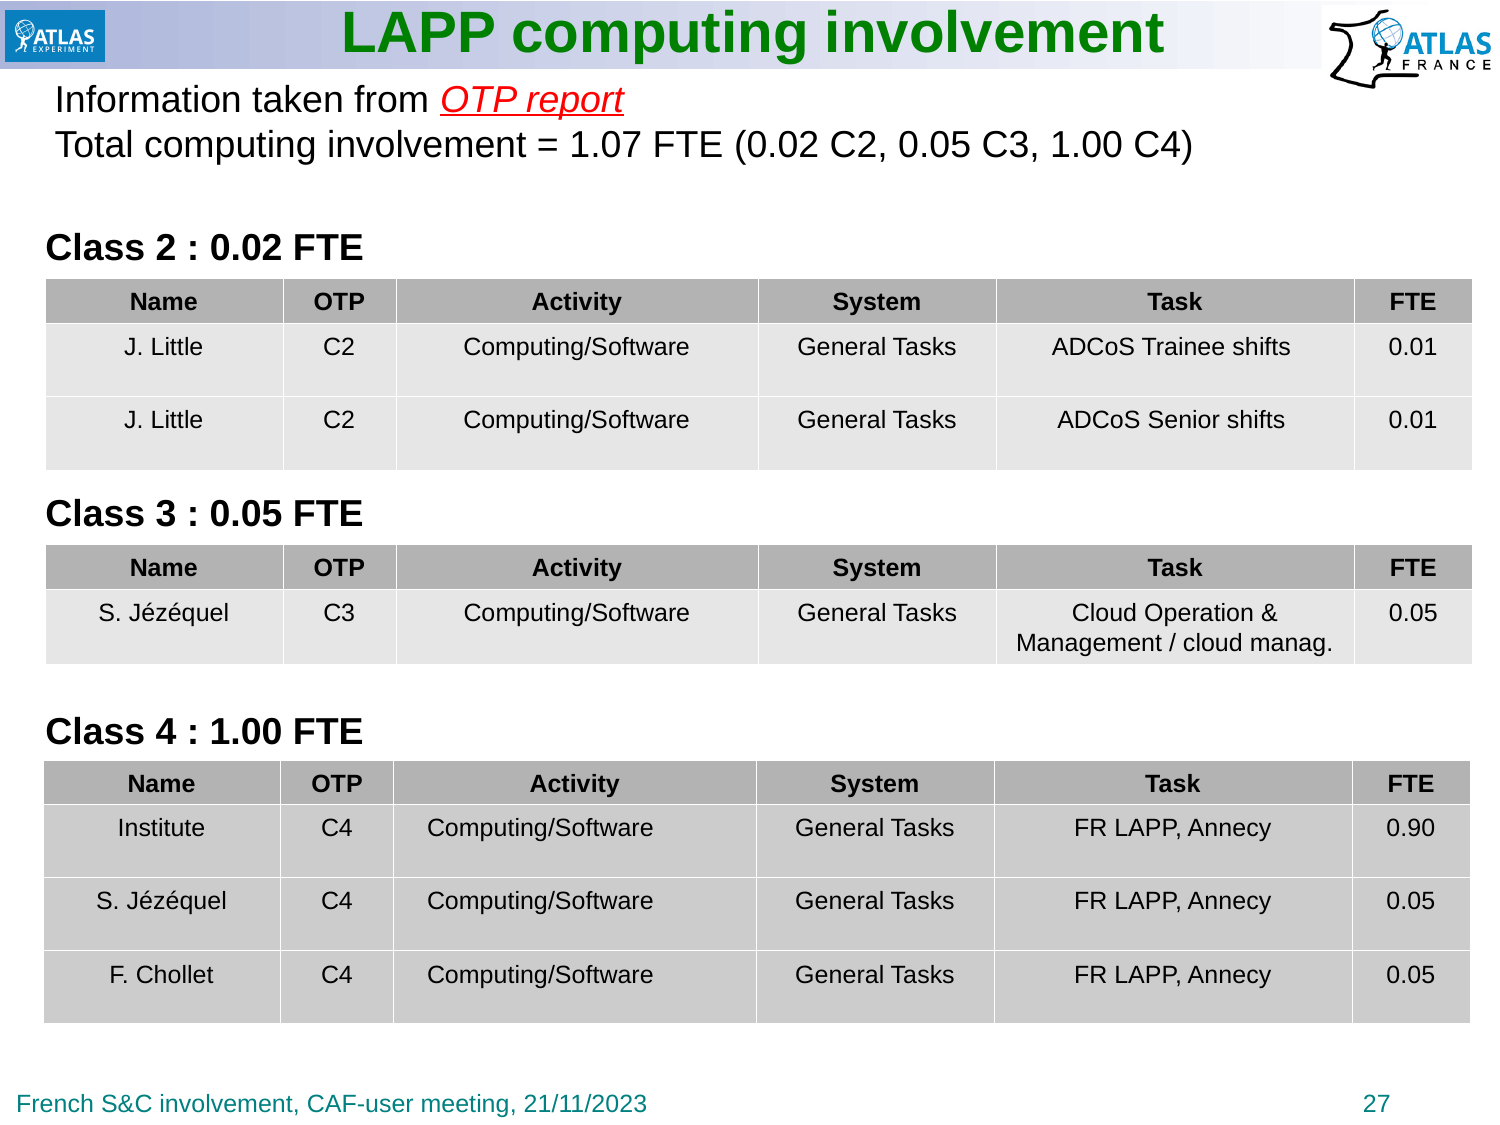

LAPP computing involvement
Information taken from OTP report
Total computing involvement = 1.07 FTE (0.02 C2, 0.05 C3, 1.00 C4)
Class 2 : 0.02 FTE
| Name | OTP | Activity | System | Task | FTE |
| --- | --- | --- | --- | --- | --- |
| J. Little | C2 | Computing/Software | General Tasks | ADCoS Trainee shifts | 0.01 |
| J. Little | C2 | Computing/Software | General Tasks | ADCoS Senior shifts | 0.01 |
Class 3 : 0.05 FTE
| Name | OTP | Activity | System | Task | FTE |
| --- | --- | --- | --- | --- | --- |
| S. Jézéquel | C3 | Computing/Software | General Tasks | Cloud Operation & Management / cloud manag. | 0.05 |
Class 4 : 1.00 FTE
| Name | OTP | Activity | System | Task | FTE |
| --- | --- | --- | --- | --- | --- |
| Institute | C4 | Computing/Software | General Tasks | FR LAPP, Annecy | 0.90 |
| S. Jézéquel | C4 | Computing/Software | General Tasks | FR LAPP, Annecy | 0.05 |
| F. Chollet | C4 | Computing/Software | General Tasks | FR LAPP, Annecy | 0.05 |